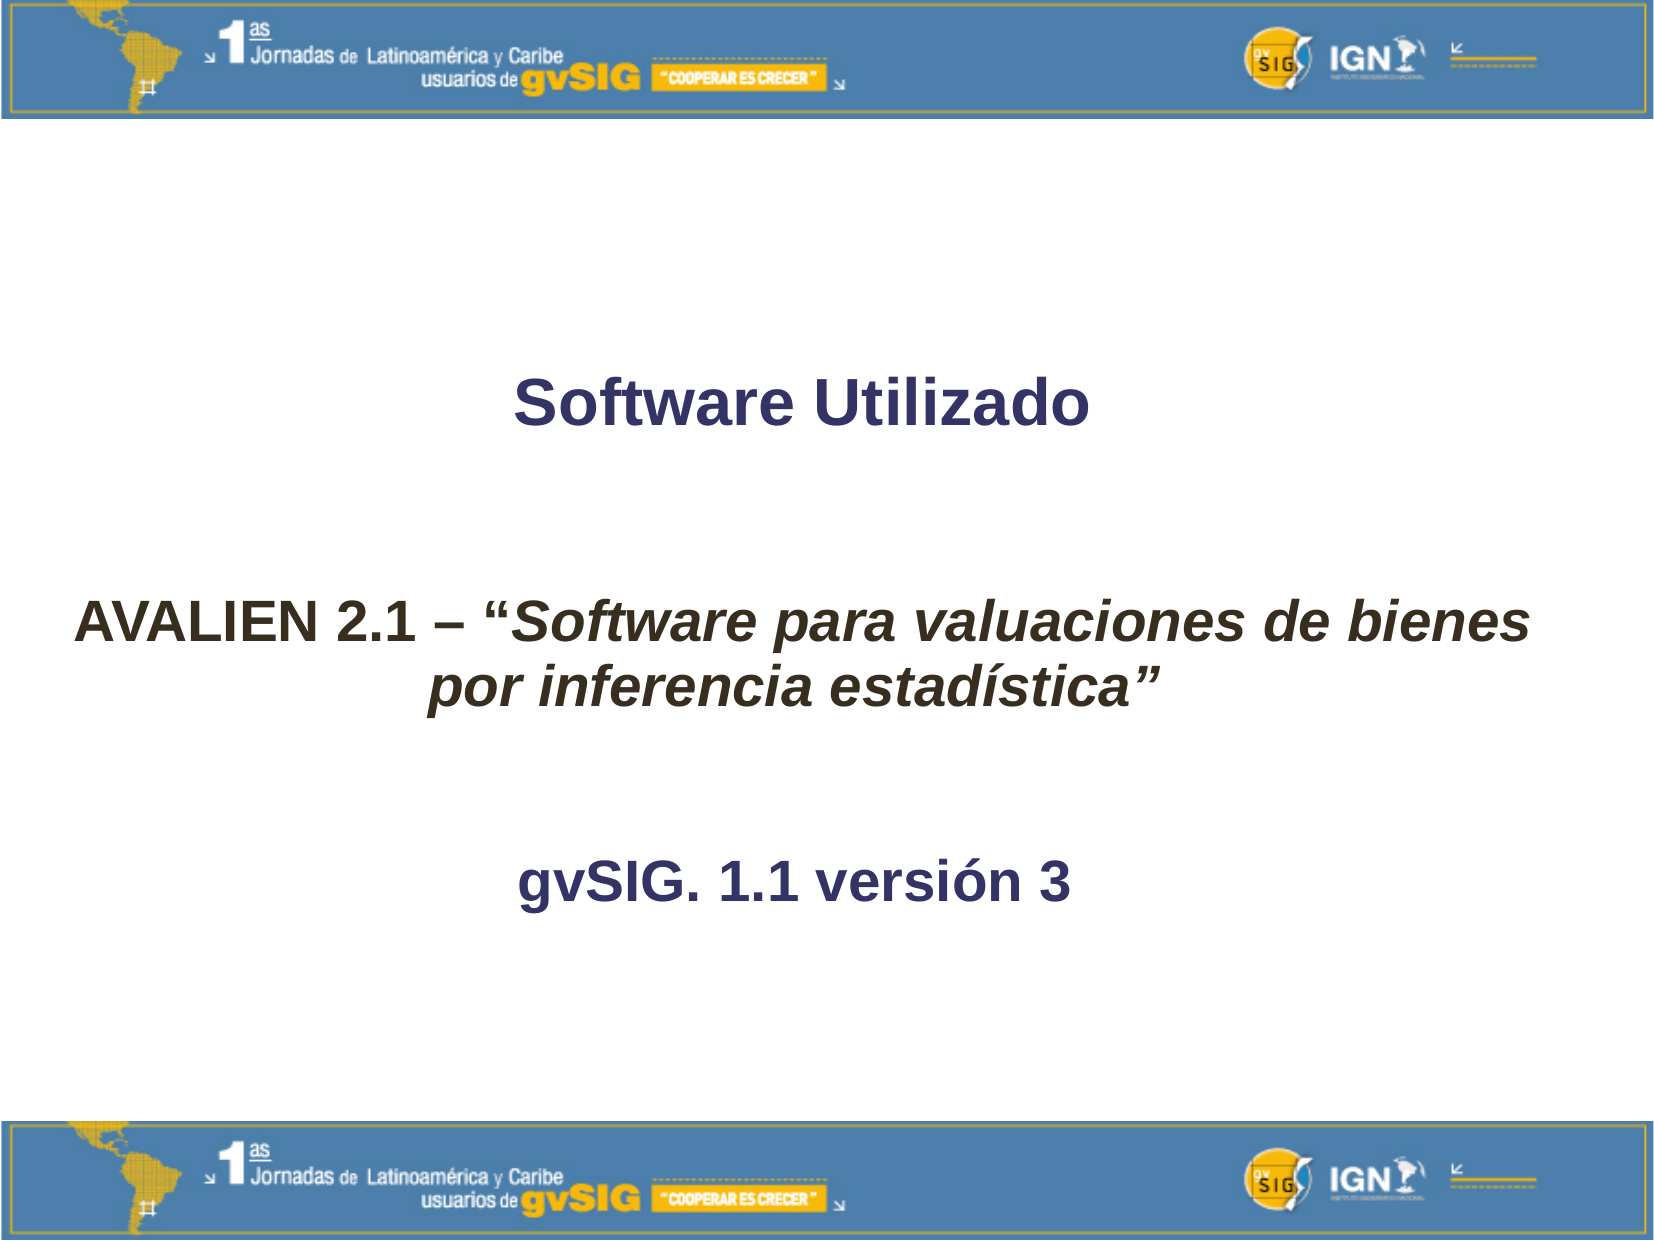

Software Utilizado
AVALIEN 2.1 – “Software para valuaciones de bienes por inferencia estadística”
gvSIG. 1.1 versión 3